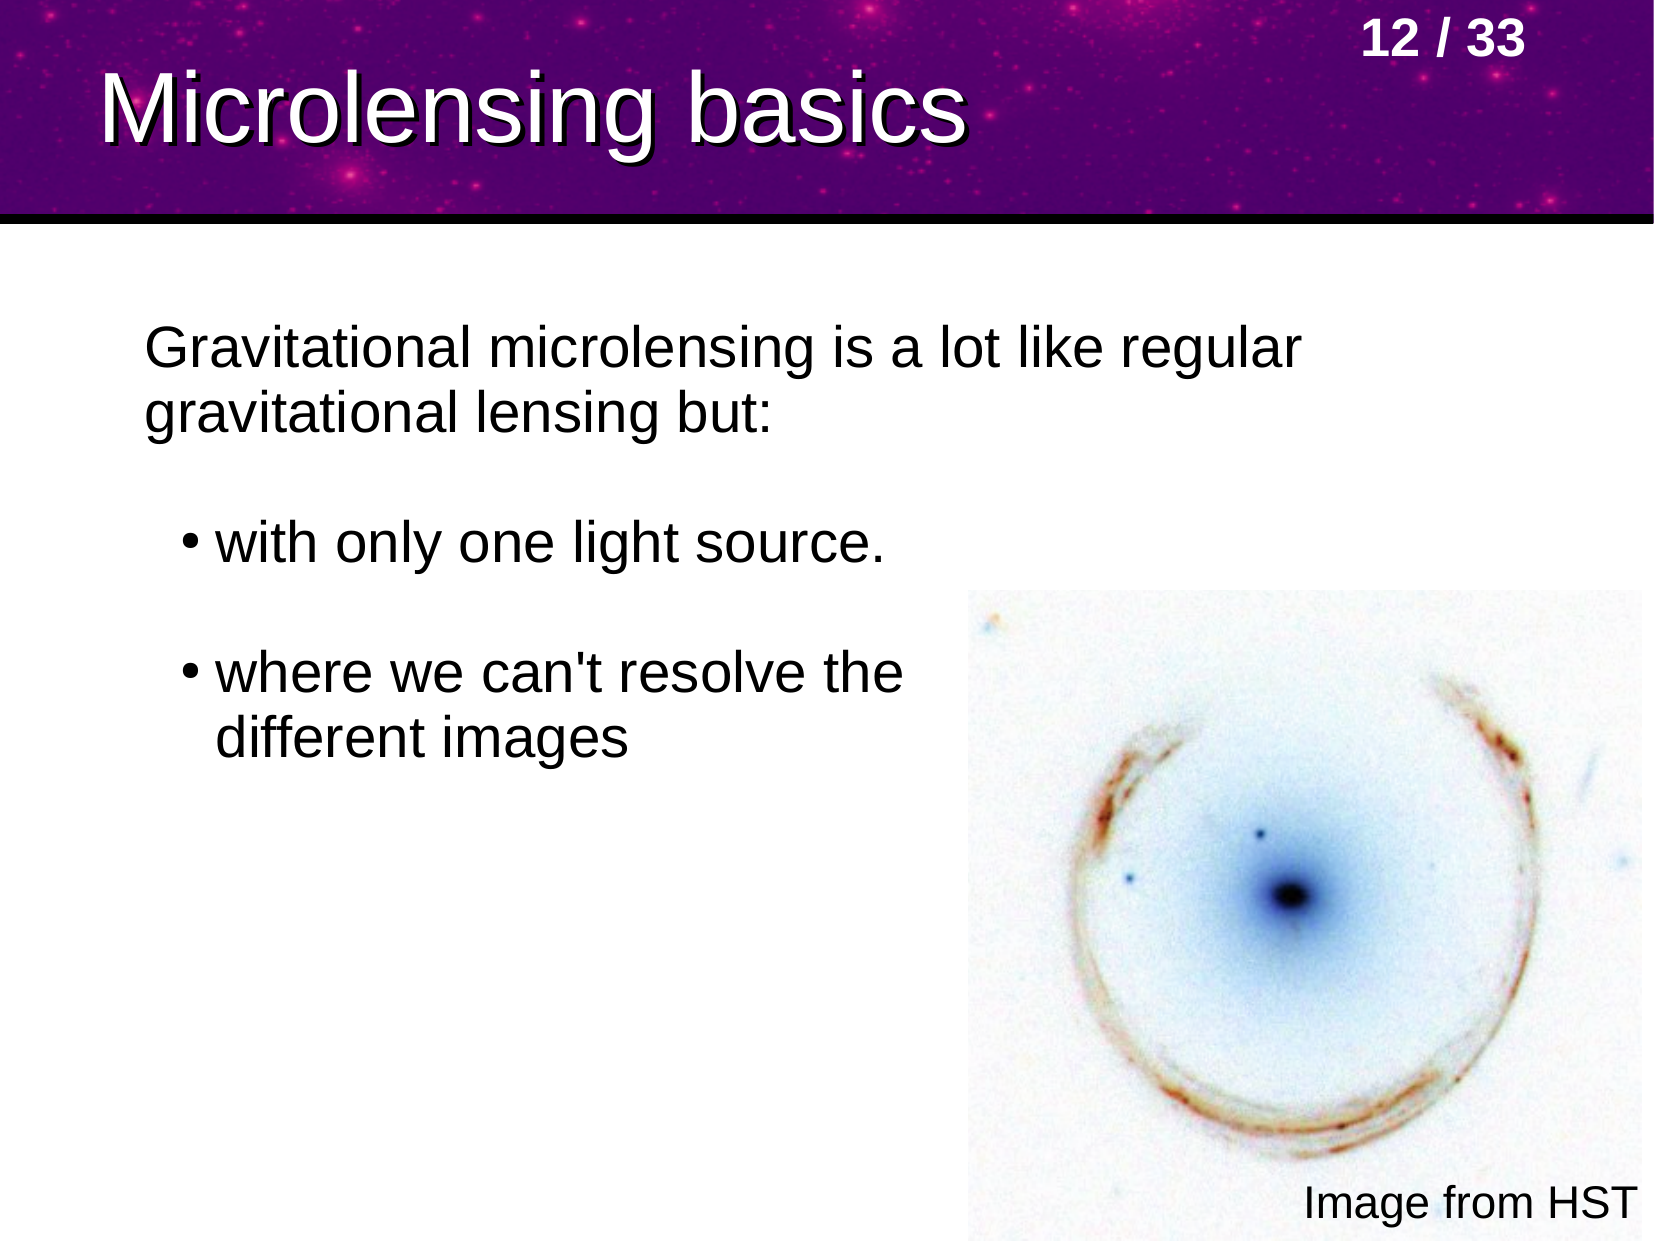

Peak Patch
Microlensing basics
Gravitational microlensing is a lot like regular gravitational lensing but:
with only one light source.
where we can't resolve the
different images
Image from HST